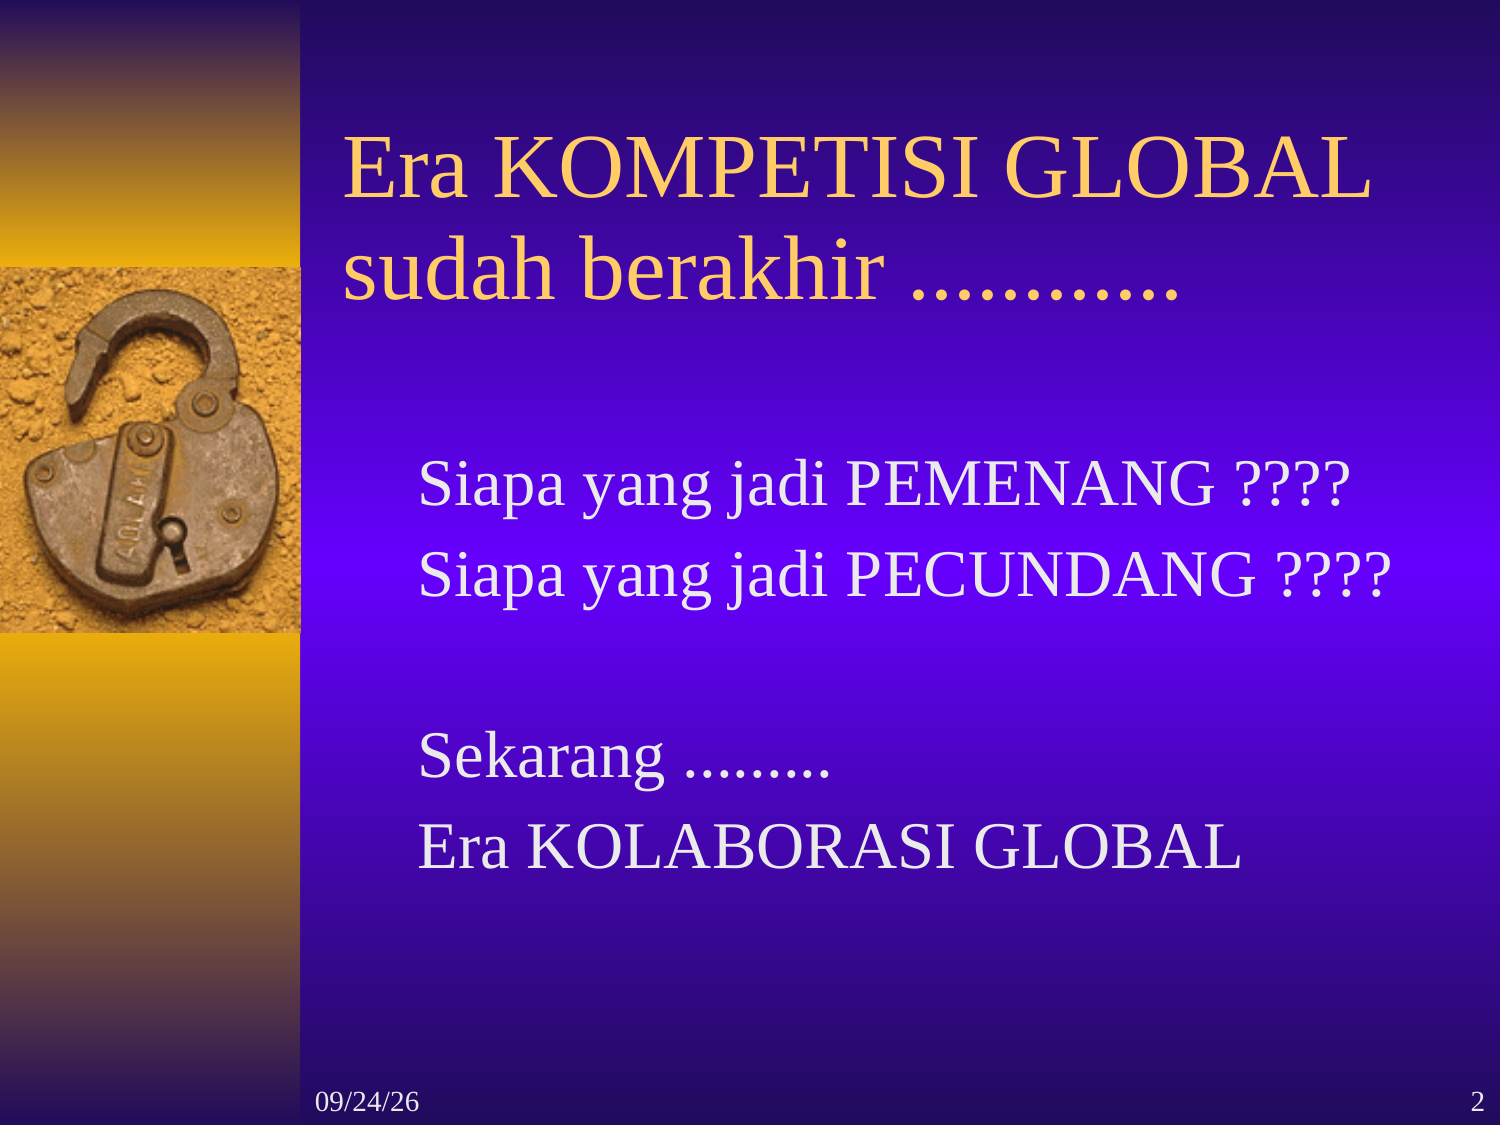

# Era KOMPETISI GLOBAL sudah berakhir ............
Siapa yang jadi PEMENANG ????
Siapa yang jadi PECUNDANG ????
Sekarang .........
Era KOLABORASI GLOBAL
2